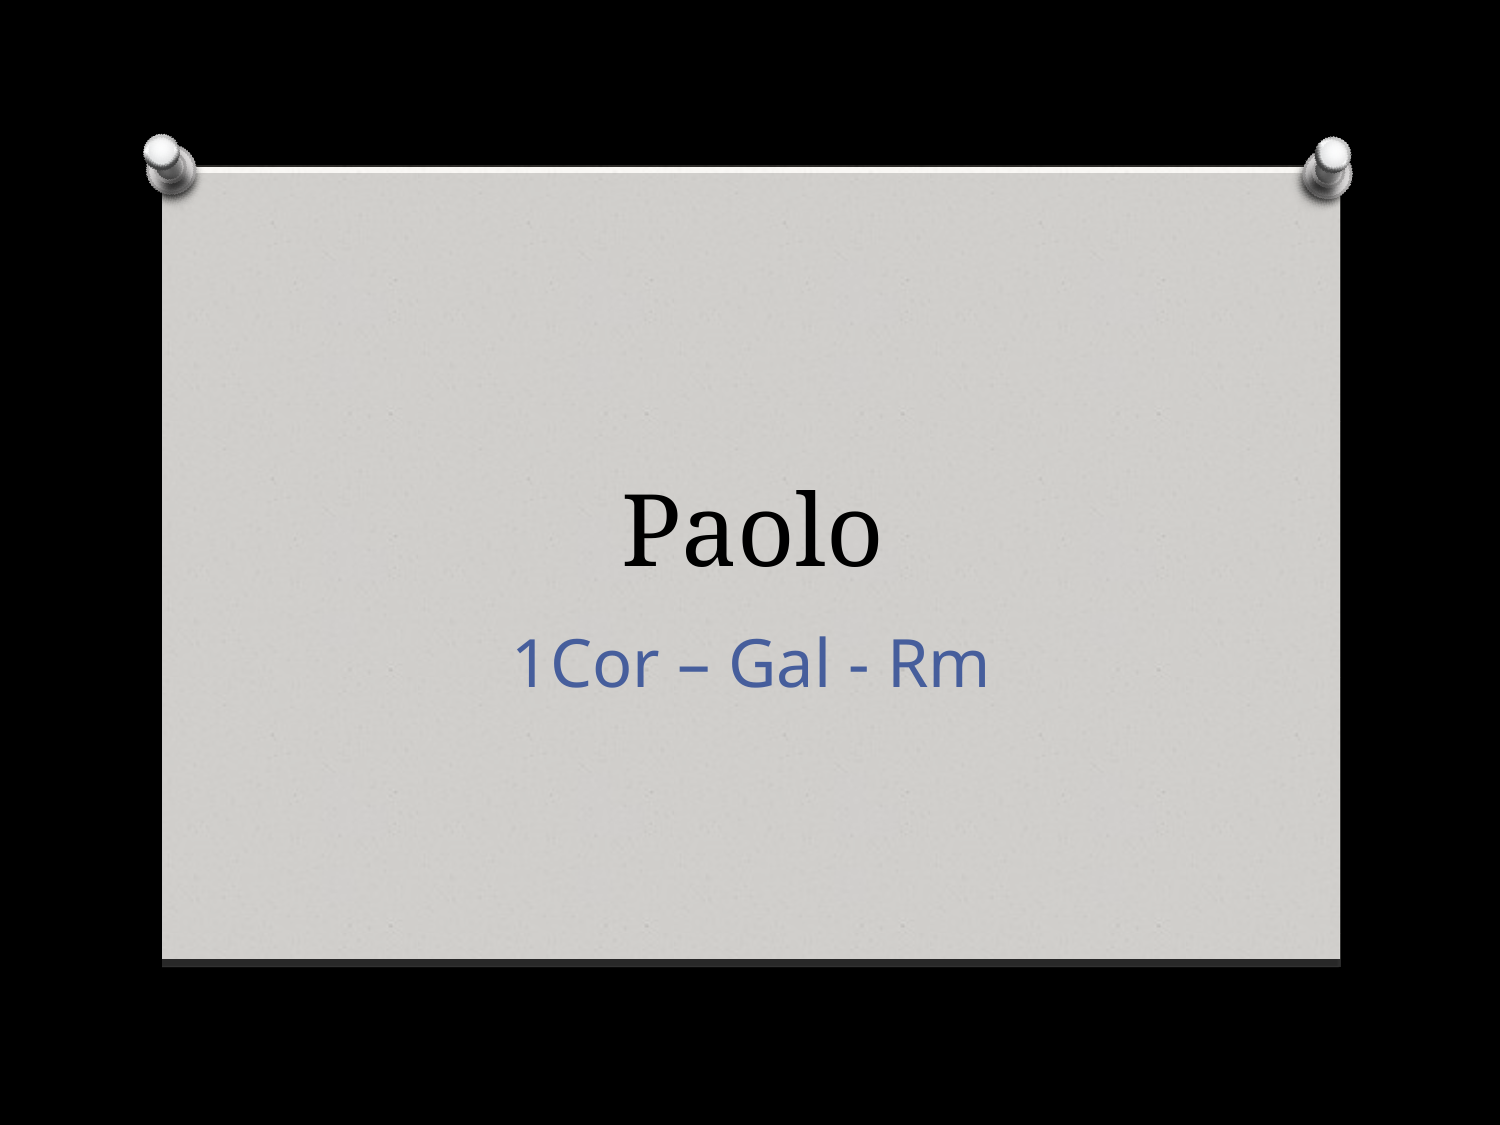

# Paolo
1Cor – Gal - Rm